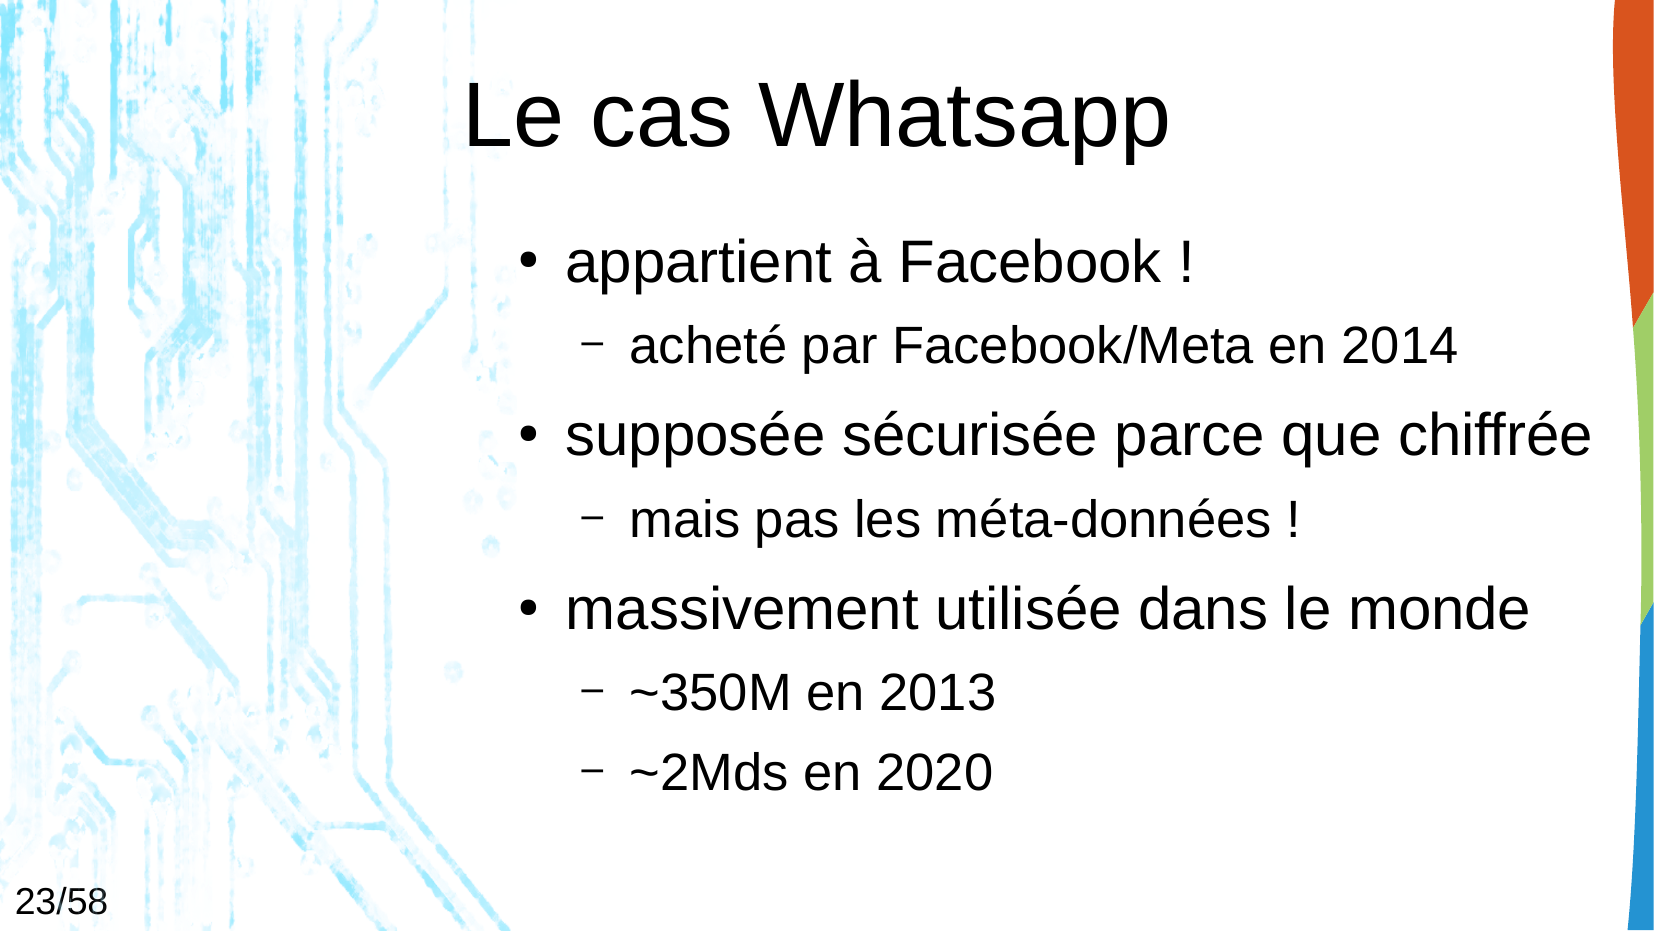

# Le cas Whatsapp
appartient à Facebook !
acheté par Facebook/Meta en 2014
supposée sécurisée parce que chiffrée
mais pas les méta-données !
massivement utilisée dans le monde
~350M en 2013
~2Mds en 2020